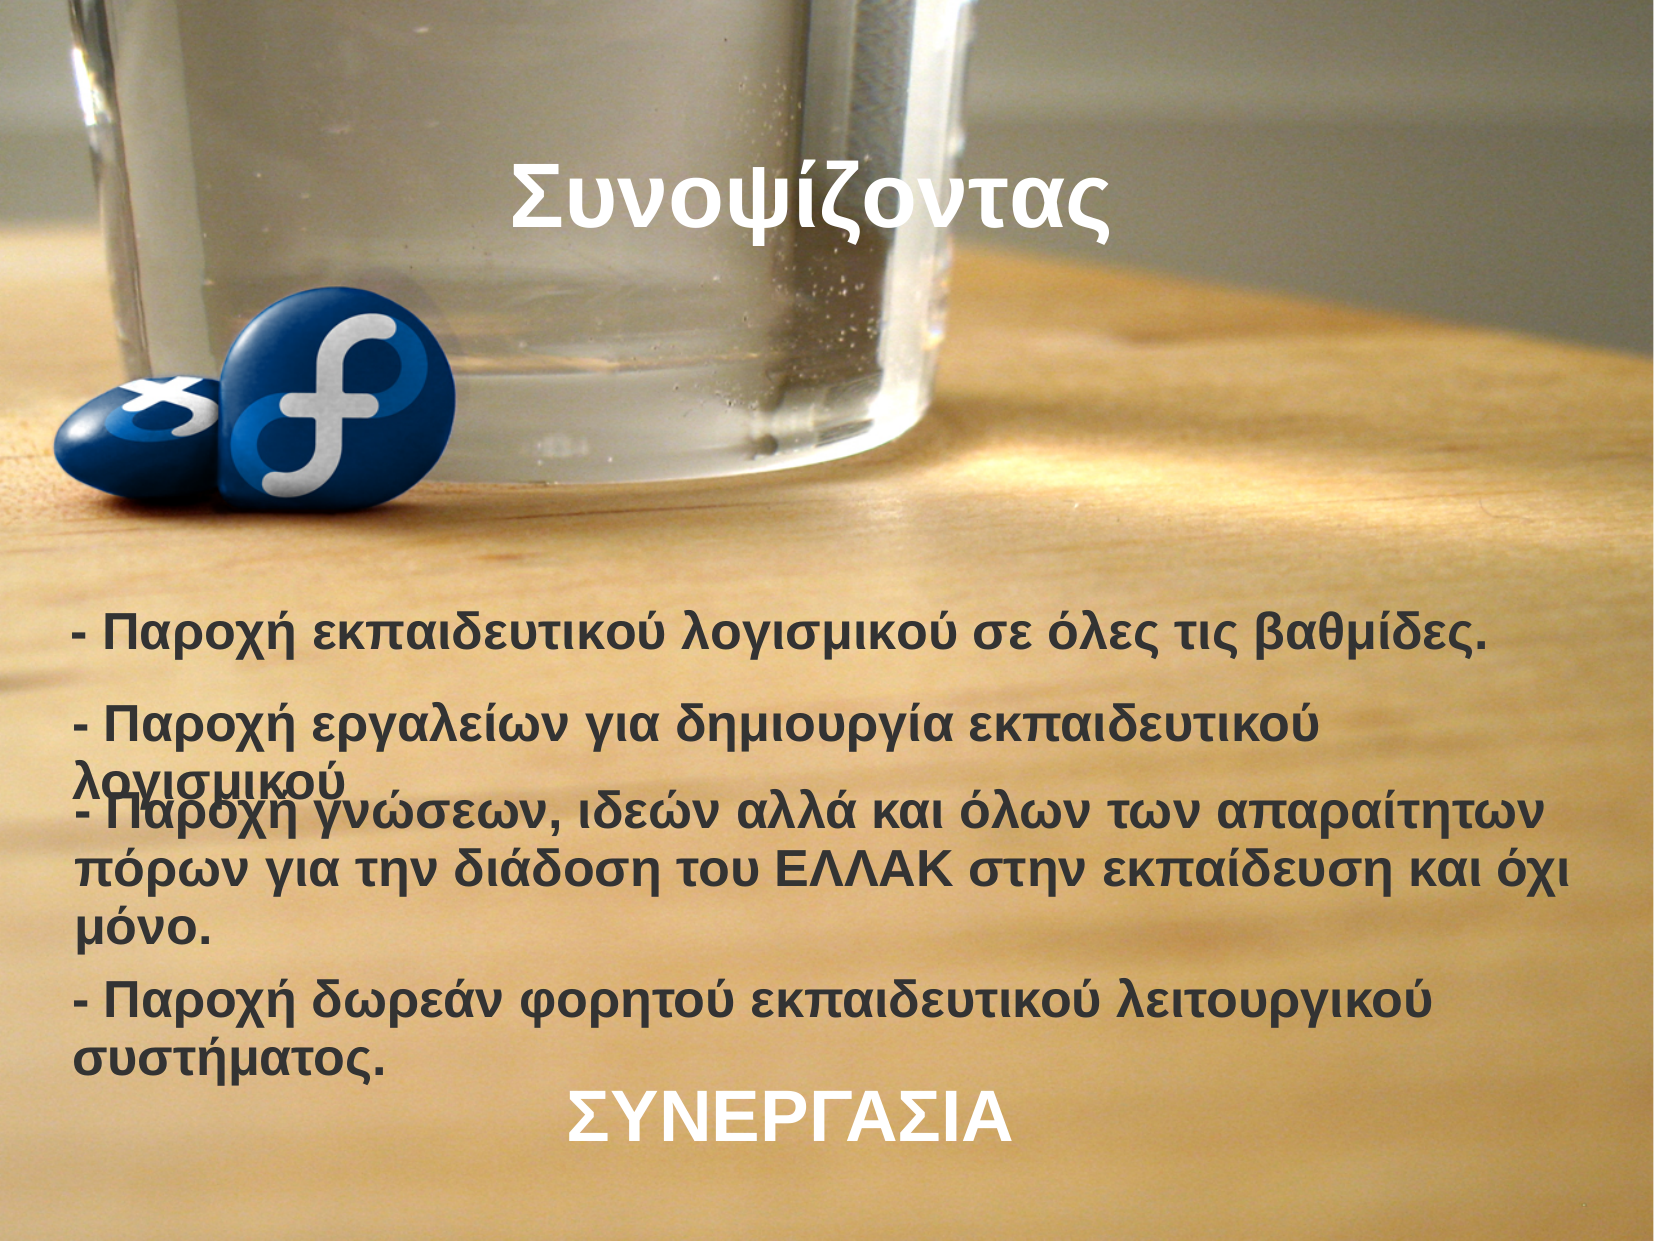

# Συνοψίζοντας
- Παροχή εκπαιδευτικού λογισμικού σε όλες τις βαθμίδες.
- Παροχή εργαλείων για δημιουργία εκπαιδευτικού λογισμικού
- Παροχή γνώσεων, ιδεών αλλά και όλων των απαραίτητων πόρων για την διάδοση του ΕΛΛΑΚ στην εκπαίδευση και όχι μόνο.
- Παροχή δωρεάν φορητού εκπαιδευτικού λειτουργικού συστήματος.
ΣΥΝΕΡΓΑΣΙΑ